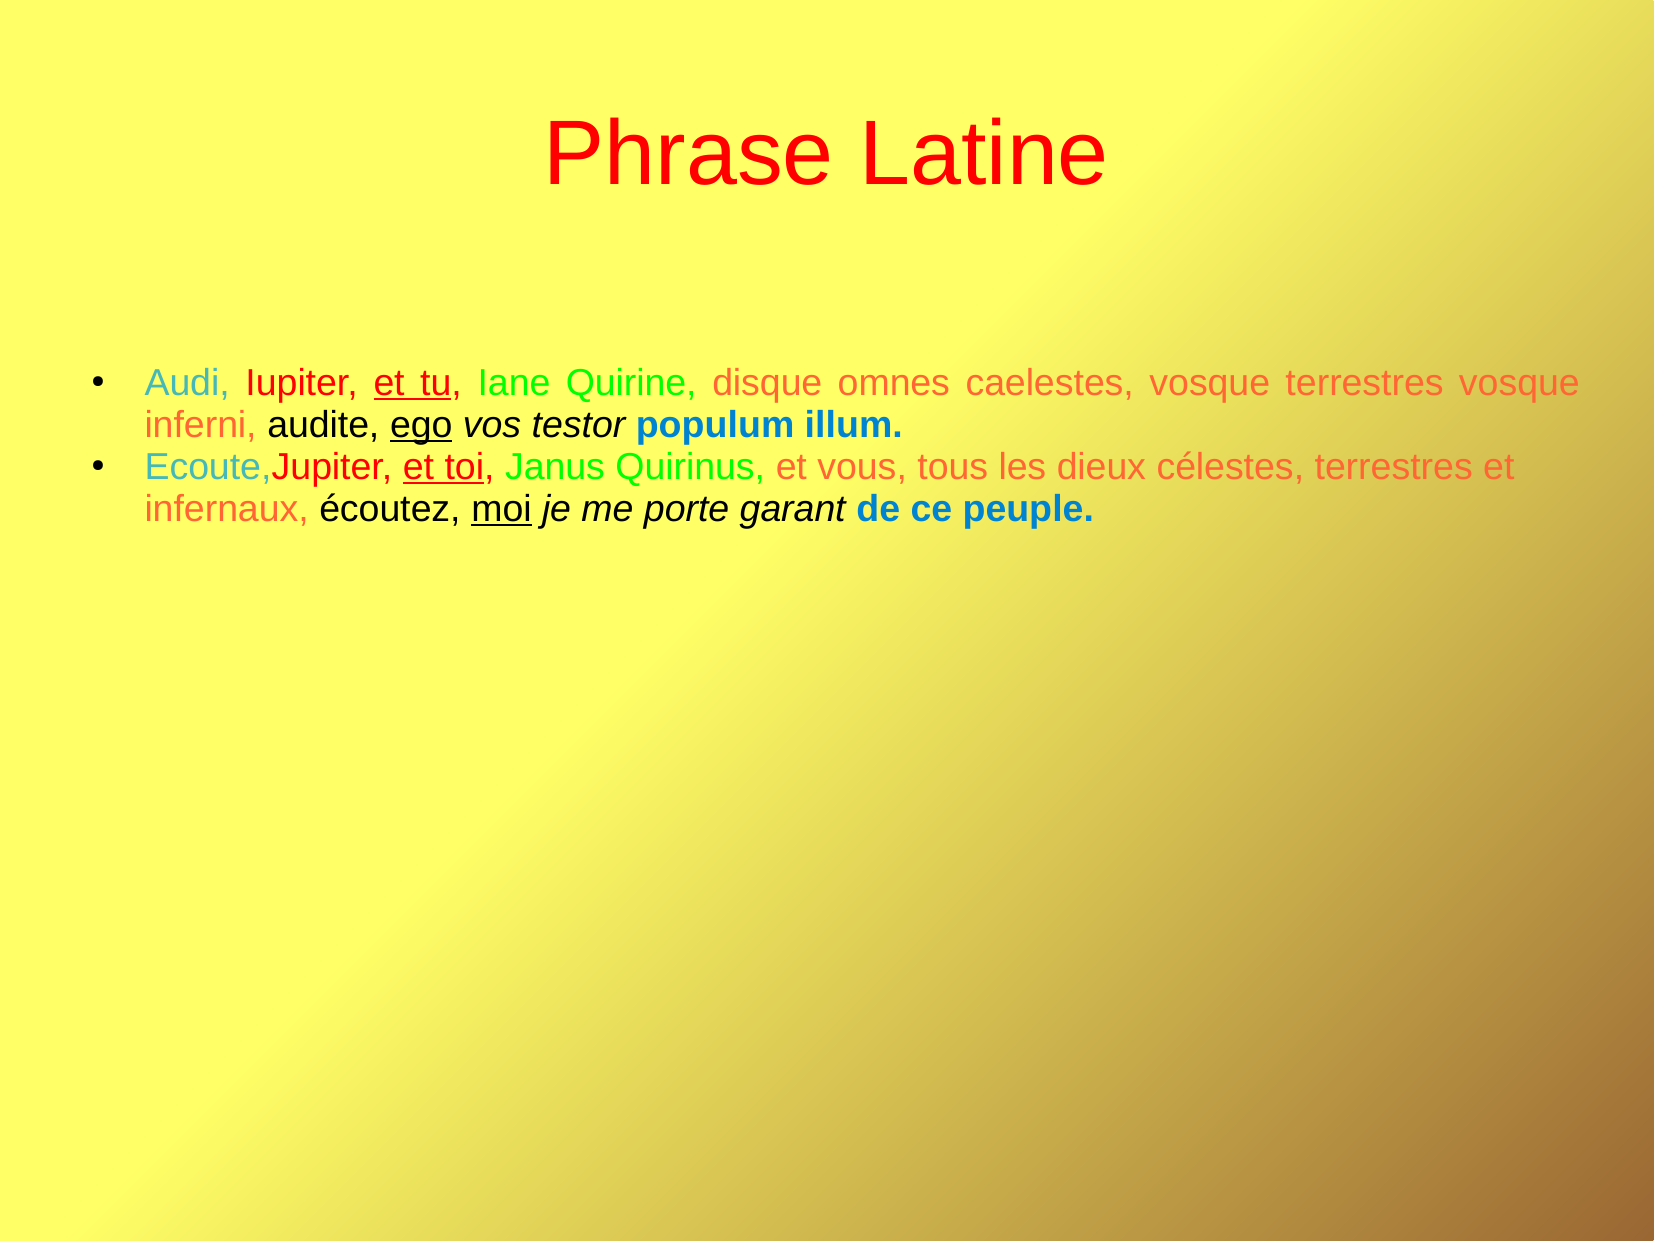

# Phrase Latine
Audi, Iupiter, et tu, Iane Quirine, disque omnes caelestes, vosque terrestres vosque inferni, audite, ego vos testor populum illum.
Ecoute,Jupiter, et toi, Janus Quirinus, et vous, tous les dieux célestes, terrestres et infernaux, écoutez, moi je me porte garant de ce peuple.